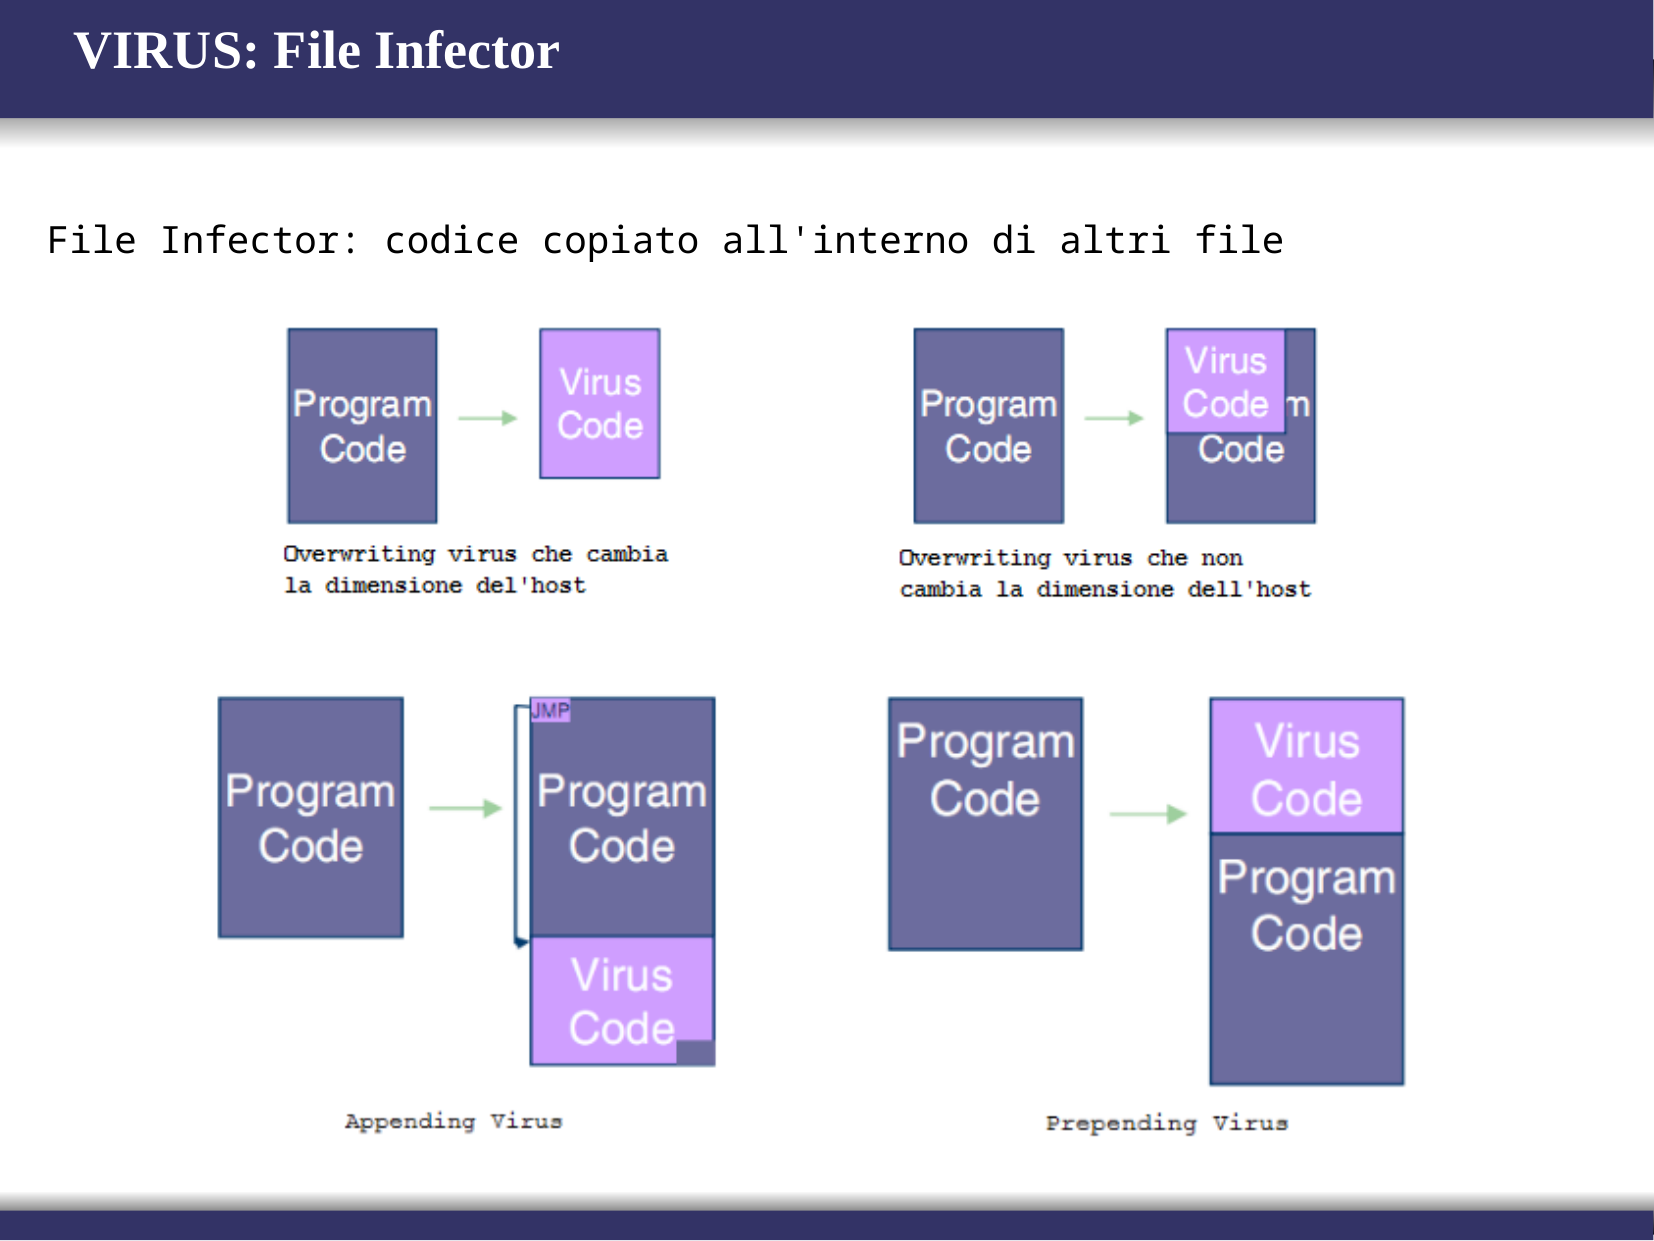

VIRUS: File Infector
File Infector: codice copiato all'interno di altri file